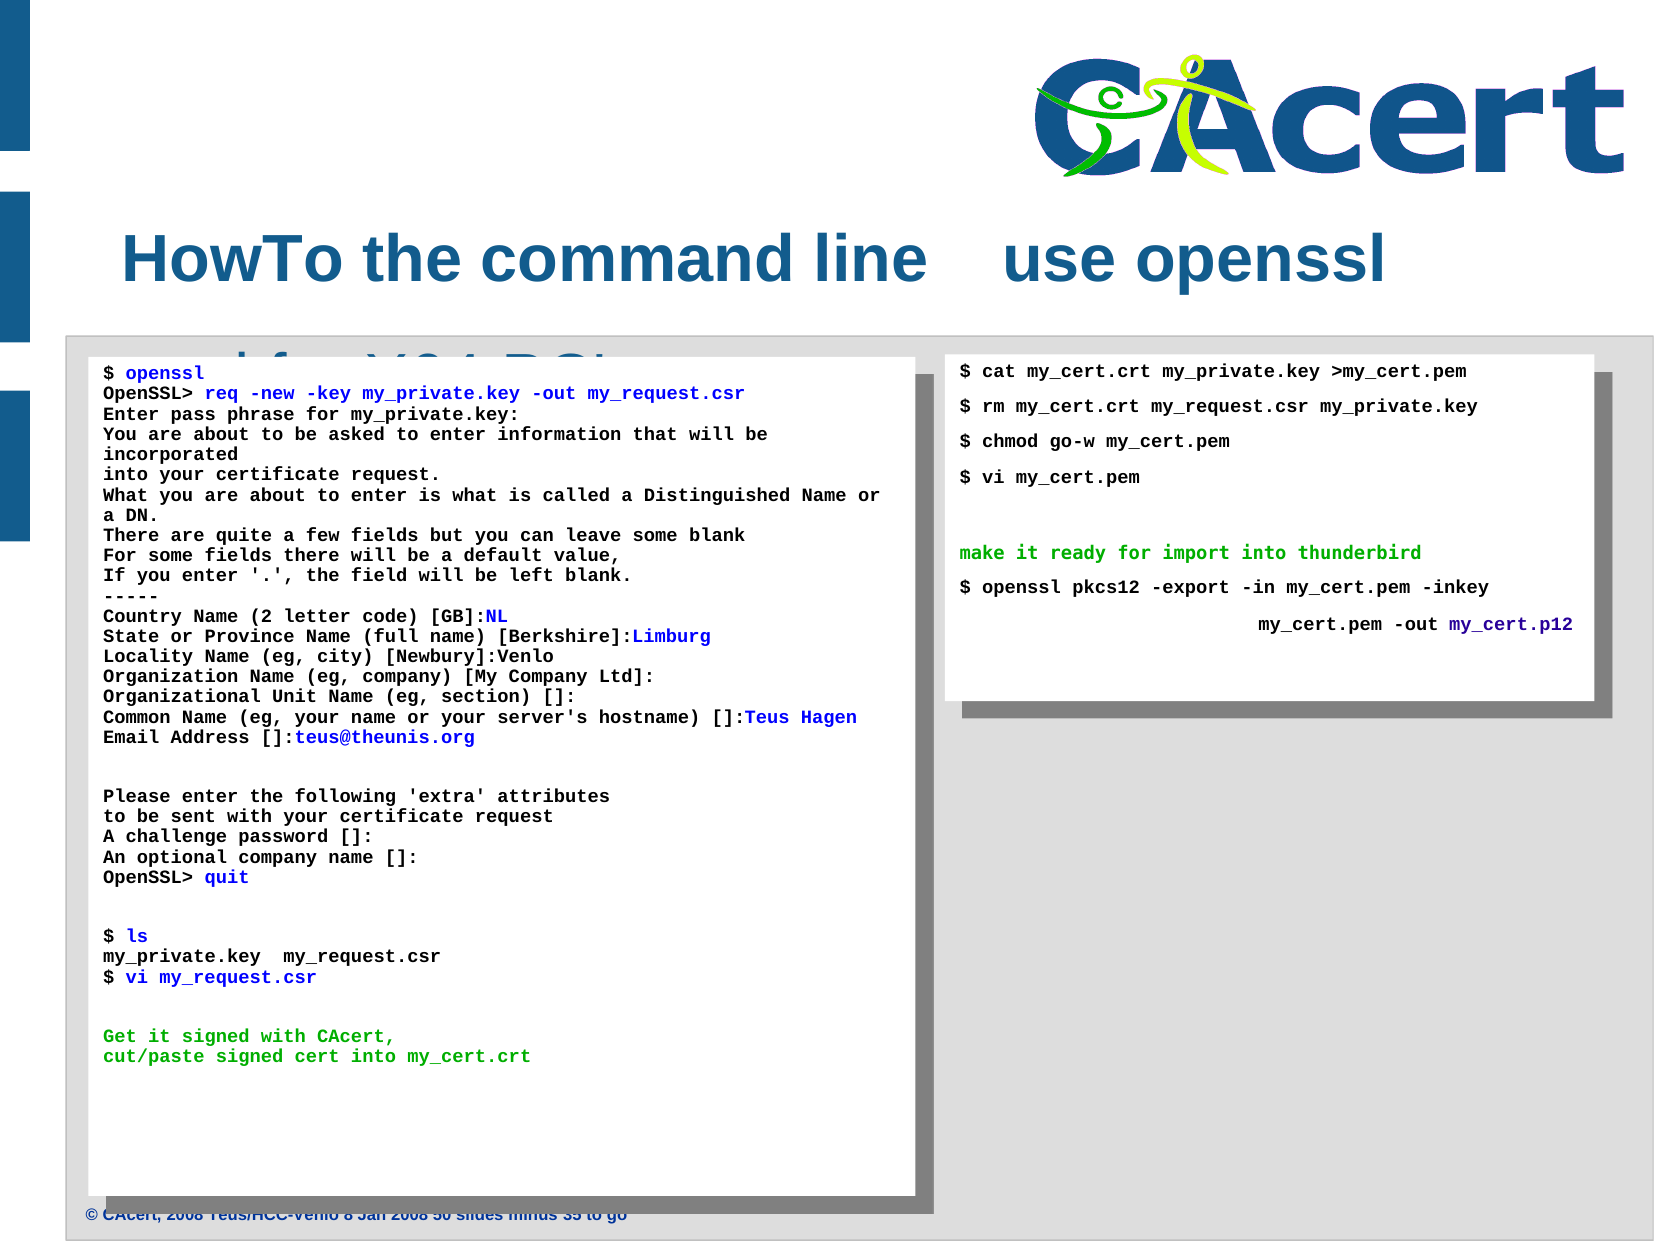

# HowTo the command line use openssl
and for X64 PC's
$ cat my_cert.crt my_private.key >my_cert.pem
$ rm my_cert.crt my_request.csr my_private.key
$ chmod go-w my_cert.pem
$ vi my_cert.pem
make it ready for import into thunderbird
$ openssl pkcs12 -export -in my_cert.pem -inkey 	 my_cert.pem -out my_cert.p12
$ openssl
OpenSSL> req -new -key my_private.key -out my_request.csr
Enter pass phrase for my_private.key:
You are about to be asked to enter information that will be incorporated
into your certificate request.
What you are about to enter is what is called a Distinguished Name or a DN.
There are quite a few fields but you can leave some blank
For some fields there will be a default value,
If you enter '.', the field will be left blank.
-----
Country Name (2 letter code) [GB]:NL
State or Province Name (full name) [Berkshire]:Limburg
Locality Name (eg, city) [Newbury]:Venlo
Organization Name (eg, company) [My Company Ltd]:
Organizational Unit Name (eg, section) []:
Common Name (eg, your name or your server's hostname) []:Teus Hagen
Email Address []:teus@theunis.org
Please enter the following 'extra' attributes
to be sent with your certificate request
A challenge password []:
An optional company name []:
OpenSSL> quit
$ ls
my_private.key my_request.csr
$ vi my_request.csr
Get it signed with CAcert,
cut/paste signed cert into my_cert.crt